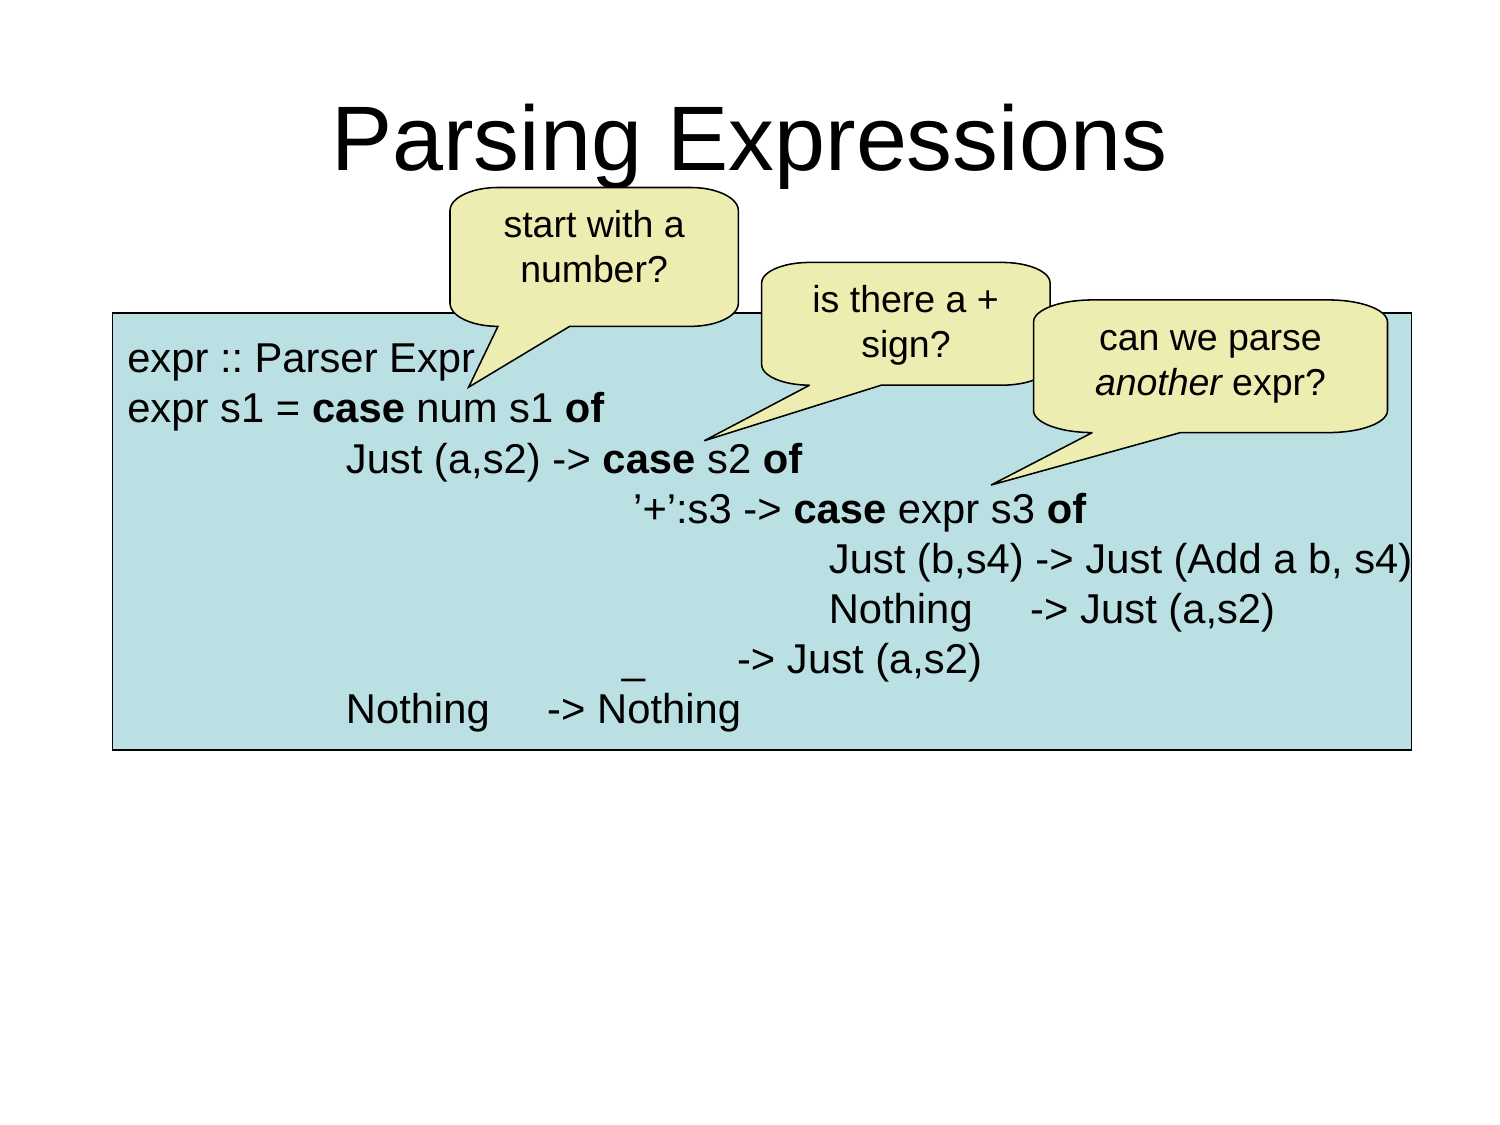

# Parsing Expressions
start with a number?
is there a + sign?
can we parse another expr?
expr :: Parser Expr
expr s1 = case num s1 of
 Just (a,s2) -> case s2 of
 ’+’:s3 -> case expr s3 of
 Just (b,s4) -> Just (Add a b, s4)
 Nothing -> Just (a,s2)
 _ -> Just (a,s2)
 Nothing -> Nothing